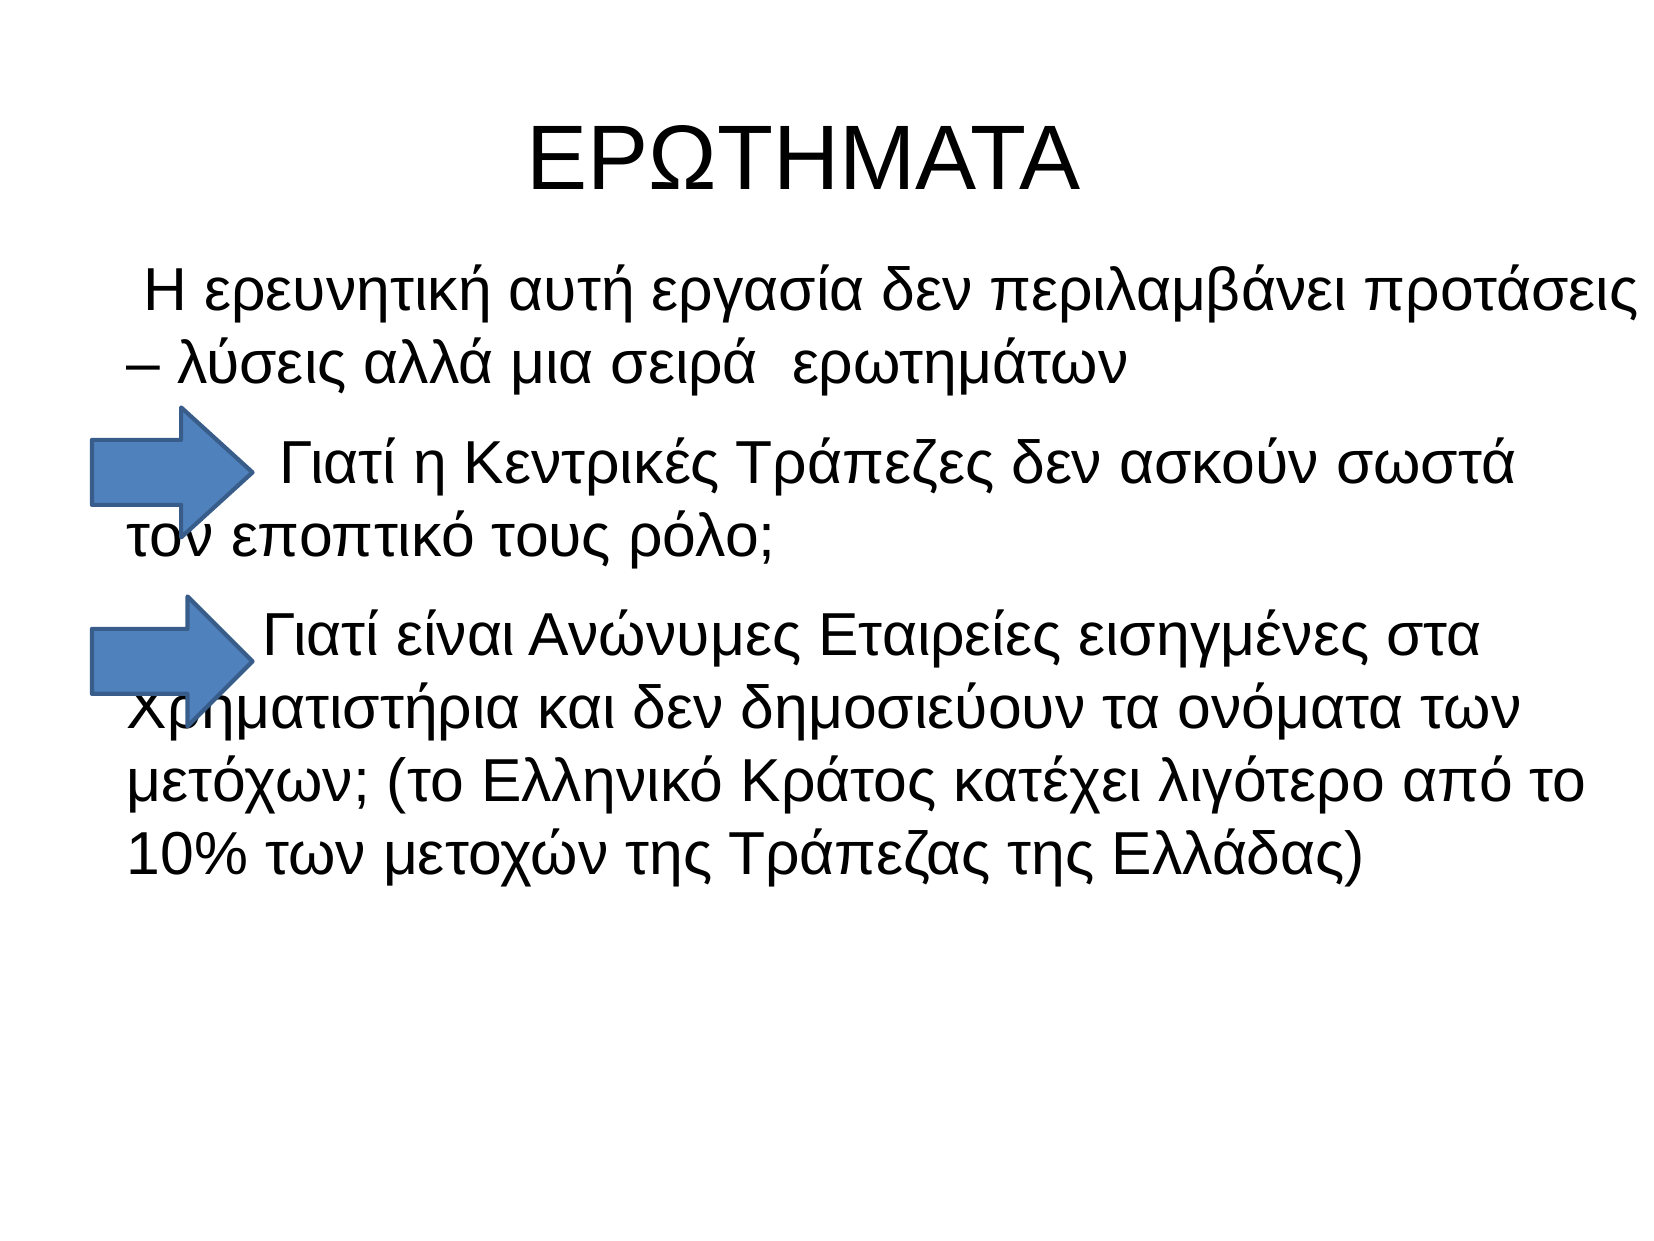

# ΕΡΩΤΗΜΑΤΑ
 Η ερευνητική αυτή εργασία δεν περιλαμβάνει προτάσεις – λύσεις αλλά μια σειρά ερωτημάτων
 Γιατί η Κεντρικές Τράπεζες δεν ασκούν σωστά τον εποπτικό τους ρόλο;
 Γιατί είναι Ανώνυμες Εταιρείες εισηγμένες στα Χρηματιστήρια και δεν δημοσιεύουν τα ονόματα των μετόχων; (το Ελληνικό Κράτος κατέχει λιγότερο από το 10% των μετοχών της Τράπεζας της Ελλάδας)